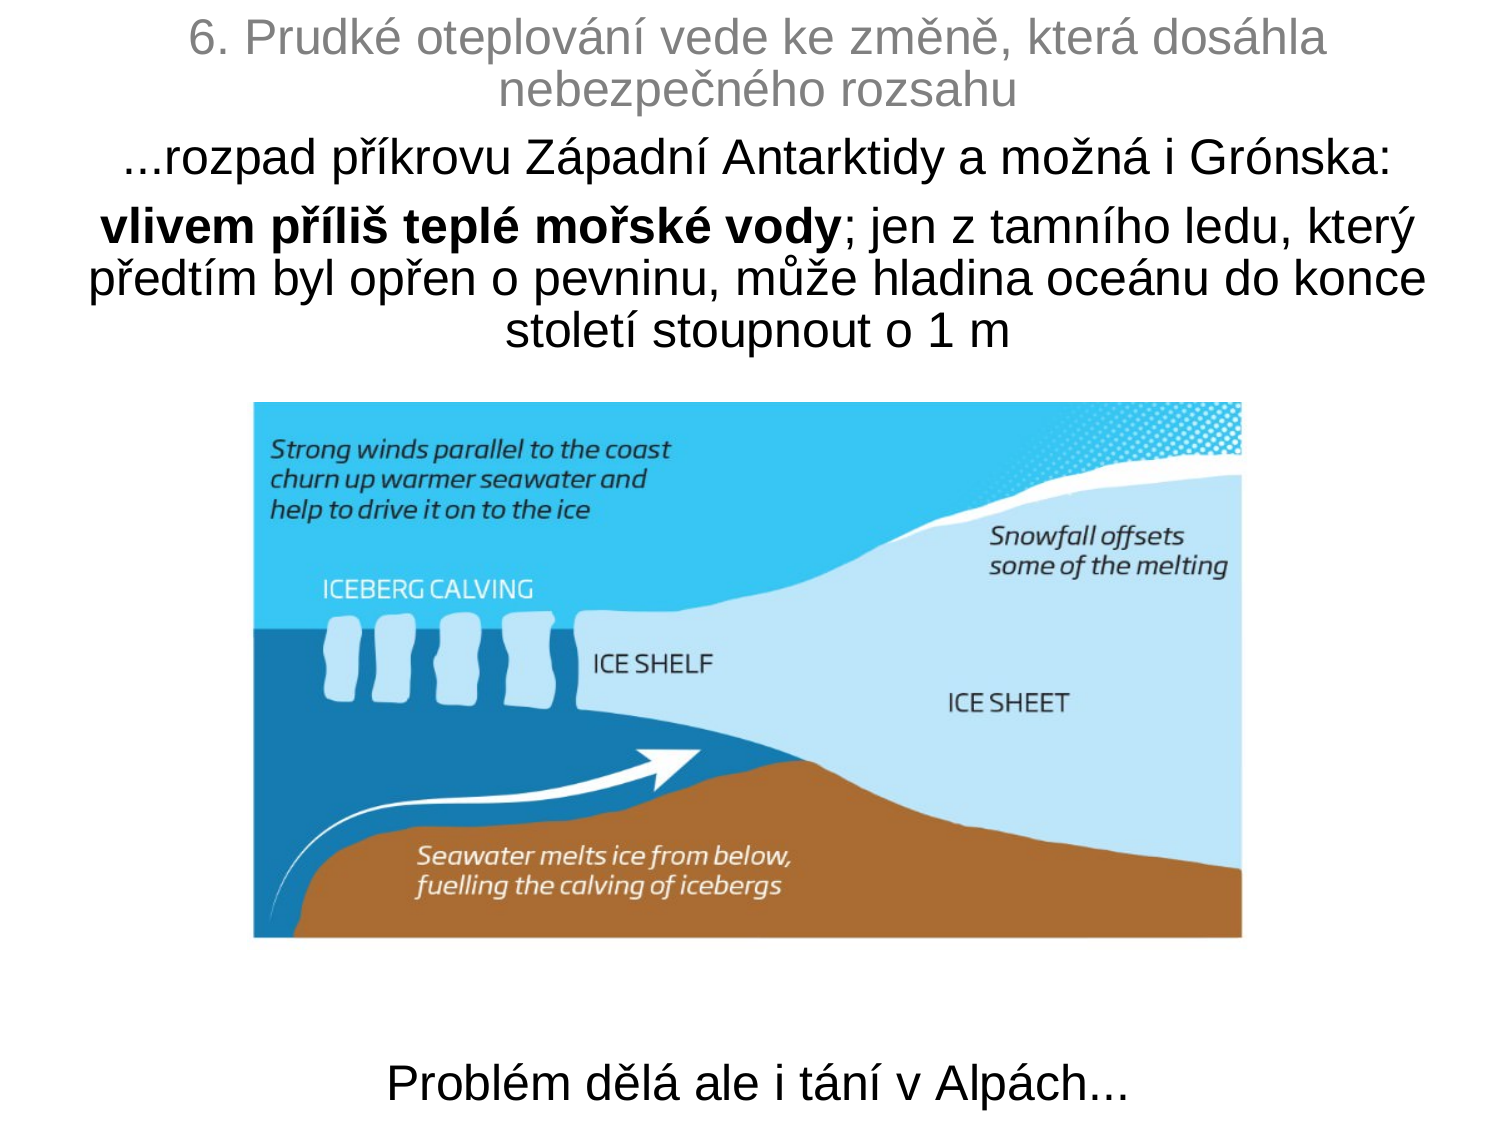

# 6. Prudké oteplování vede ke změně, která dosáhla nebezpečného rozsahu
...rozpad příkrovu Západní Antarktidy a možná i Grónska:
vlivem příliš teplé mořské vody; jen z tamního ledu, který předtím byl opřen o pevninu, může hladina oceánu do konce století stoupnout o 1 m
Problém dělá ale i tání v Alpách...